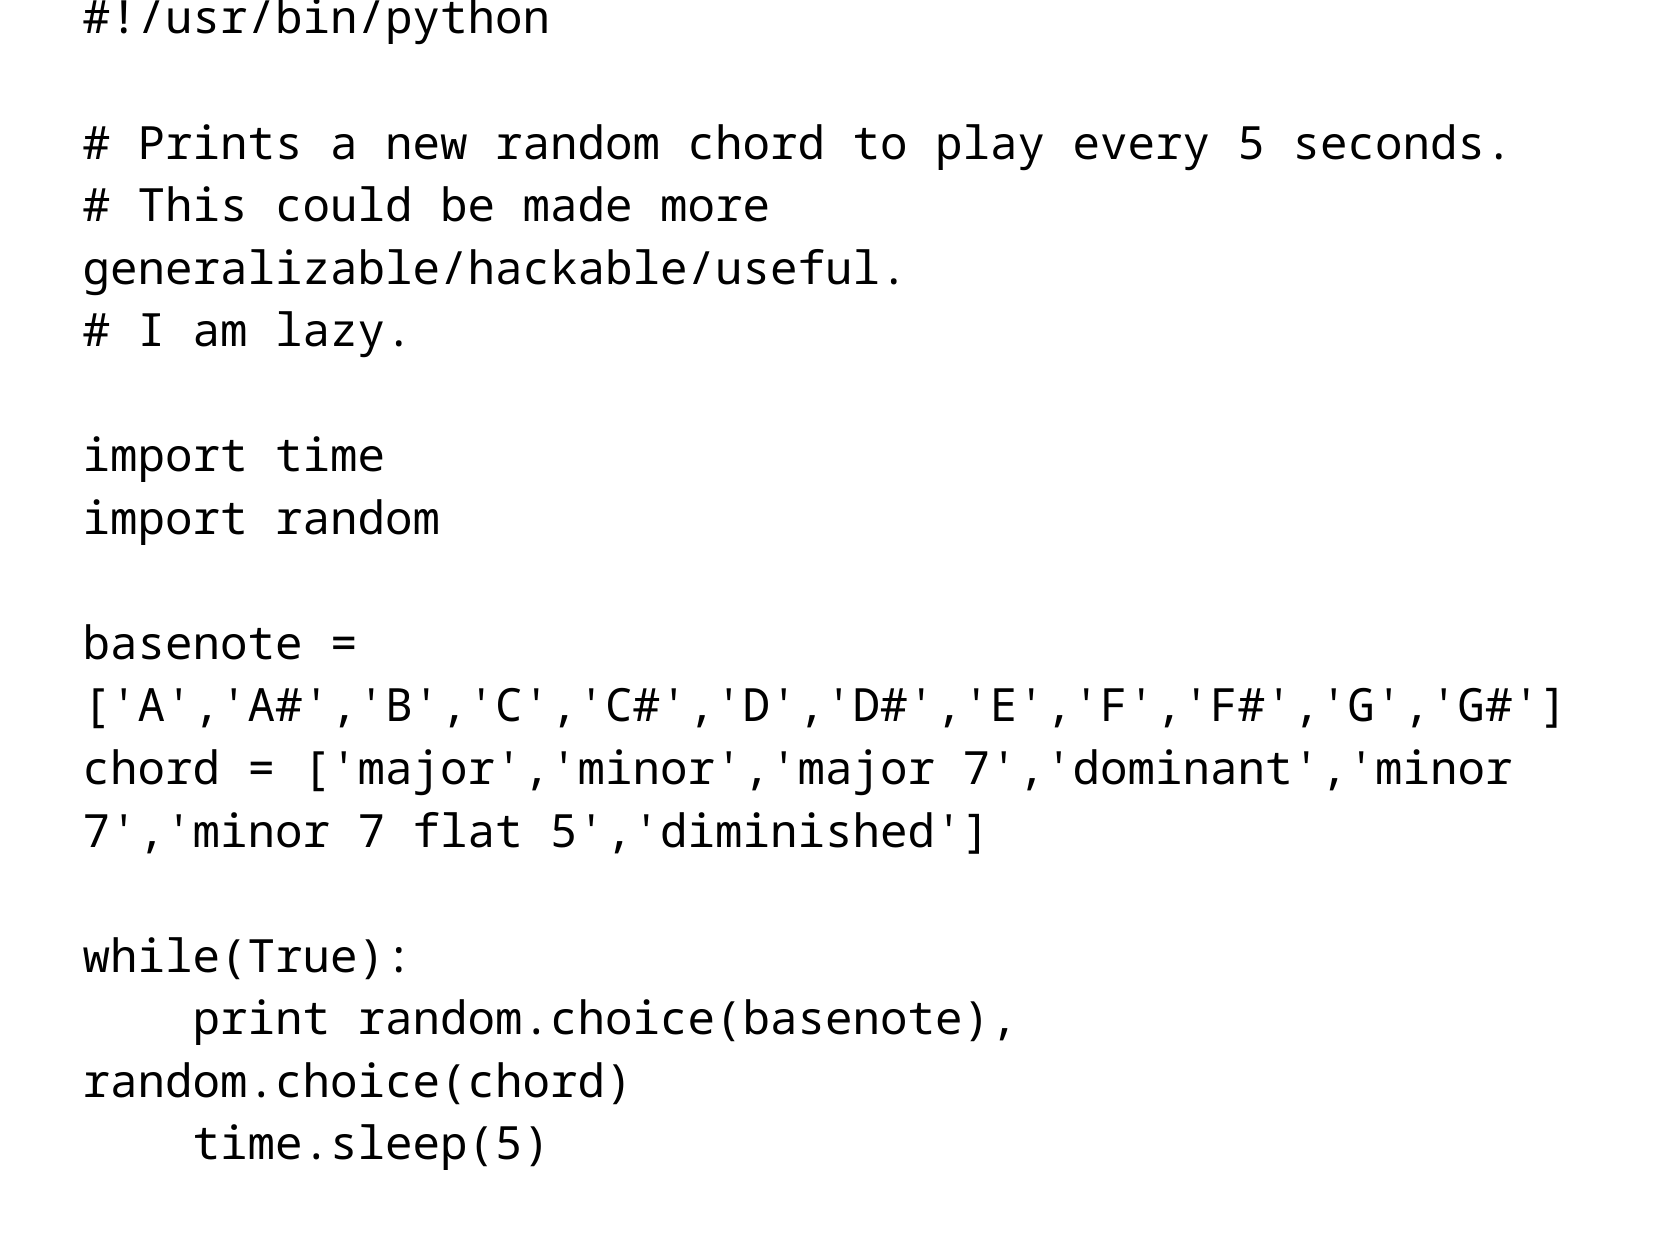

# #!/usr/bin/python
# Prints a new random chord to play every 5 seconds.
# This could be made more generalizable/hackable/useful.
# I am lazy.
import time
import random
basenote = ['A','A#','B','C','C#','D','D#','E','F','F#','G','G#']
chord = ['major','minor','major 7','dominant','minor 7','minor 7 flat 5','diminished']
while(True):
 print random.choice(basenote), random.choice(chord)
 time.sleep(5)